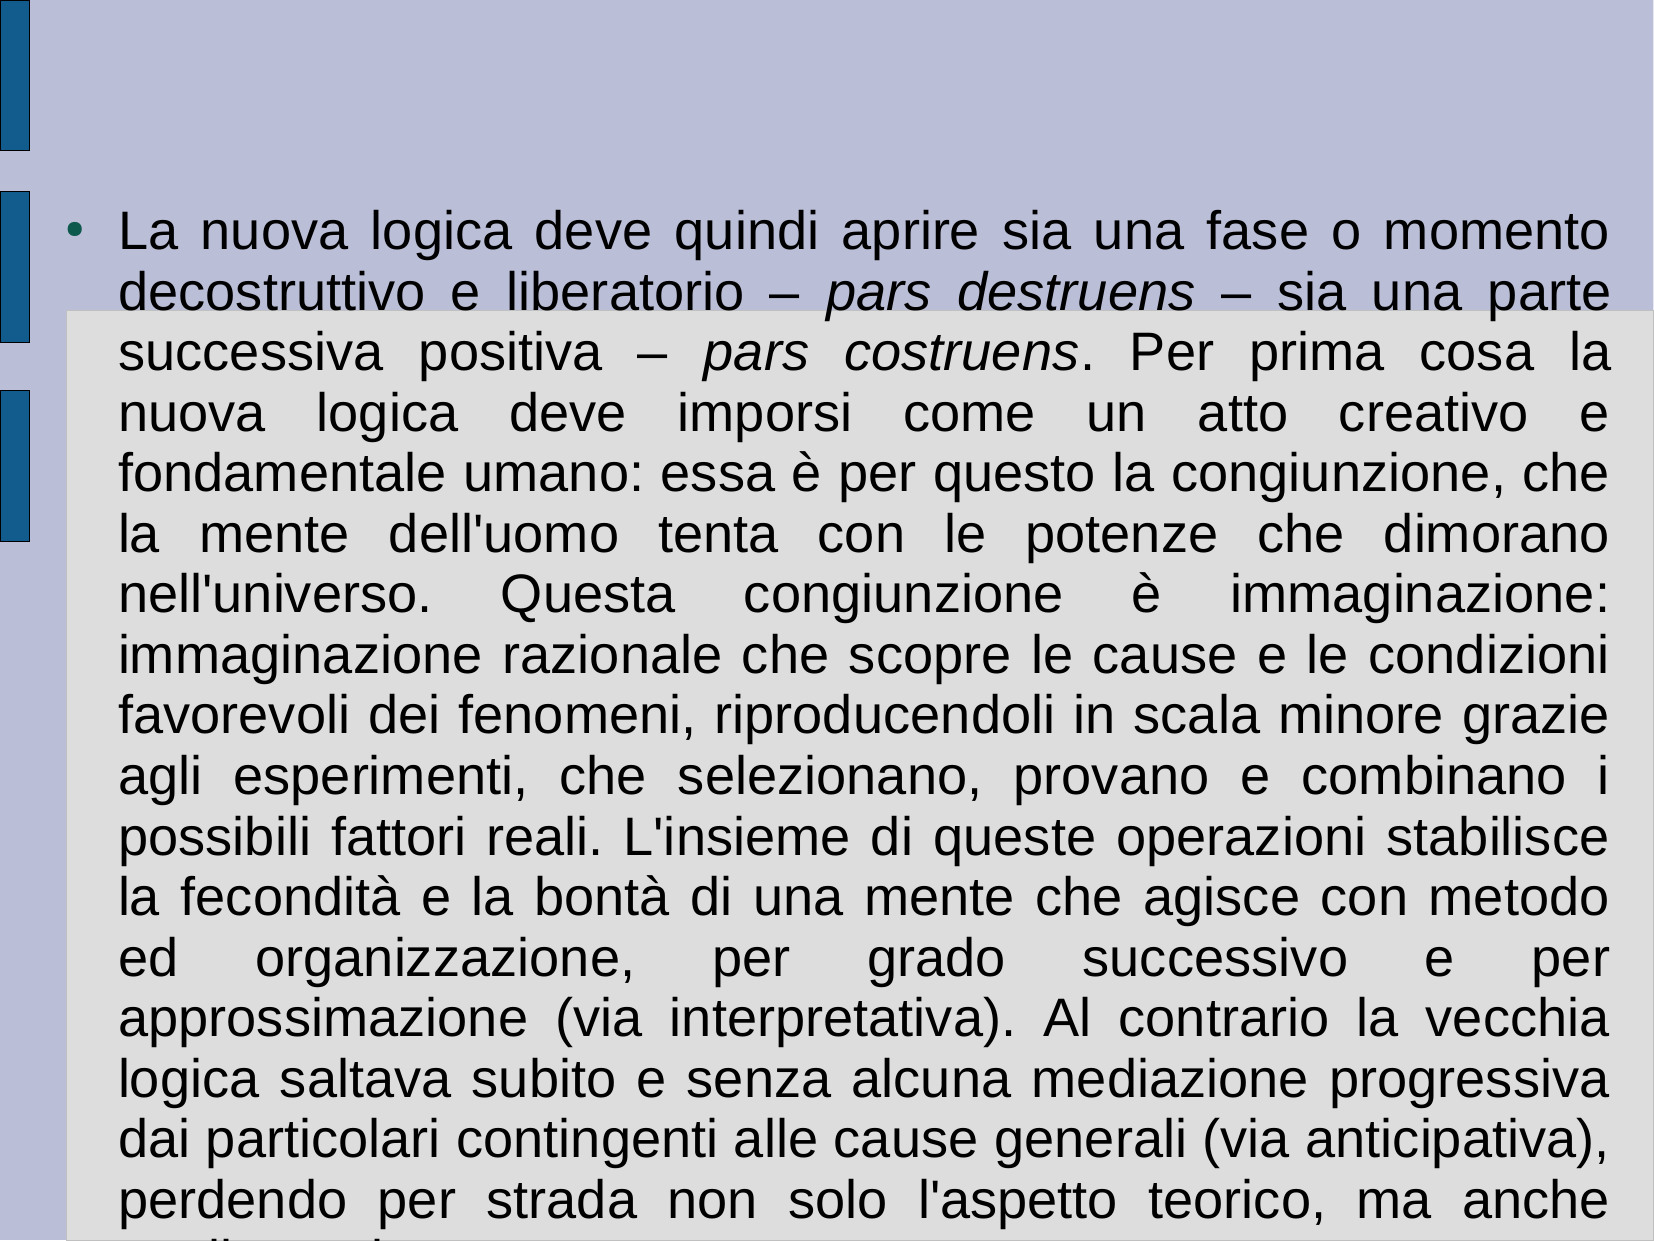

#
La nuova logica deve quindi aprire sia una fase o momento decostruttivo e liberatorio – pars destruens – sia una parte successiva positiva – pars costruens. Per prima cosa la nuova logica deve imporsi come un atto creativo e fondamentale umano: essa è per questo la congiunzione, che la mente dell'uomo tenta con le potenze che dimorano nell'universo. Questa congiunzione è immaginazione: immaginazione razionale che scopre le cause e le condizioni favorevoli dei fenomeni, riproducendoli in scala minore grazie agli esperimenti, che selezionano, provano e combinano i possibili fattori reali. L'insieme di queste operazioni stabilisce la fecondità e la bontà di una mente che agisce con metodo ed organizzazione, per grado successivo e per approssimazione (via interpretativa). Al contrario la vecchia logica saltava subito e senza alcuna mediazione progressiva dai particolari contingenti alle cause generali (via anticipativa), perdendo per strada non solo l'aspetto teorico, ma anche quello pratico.